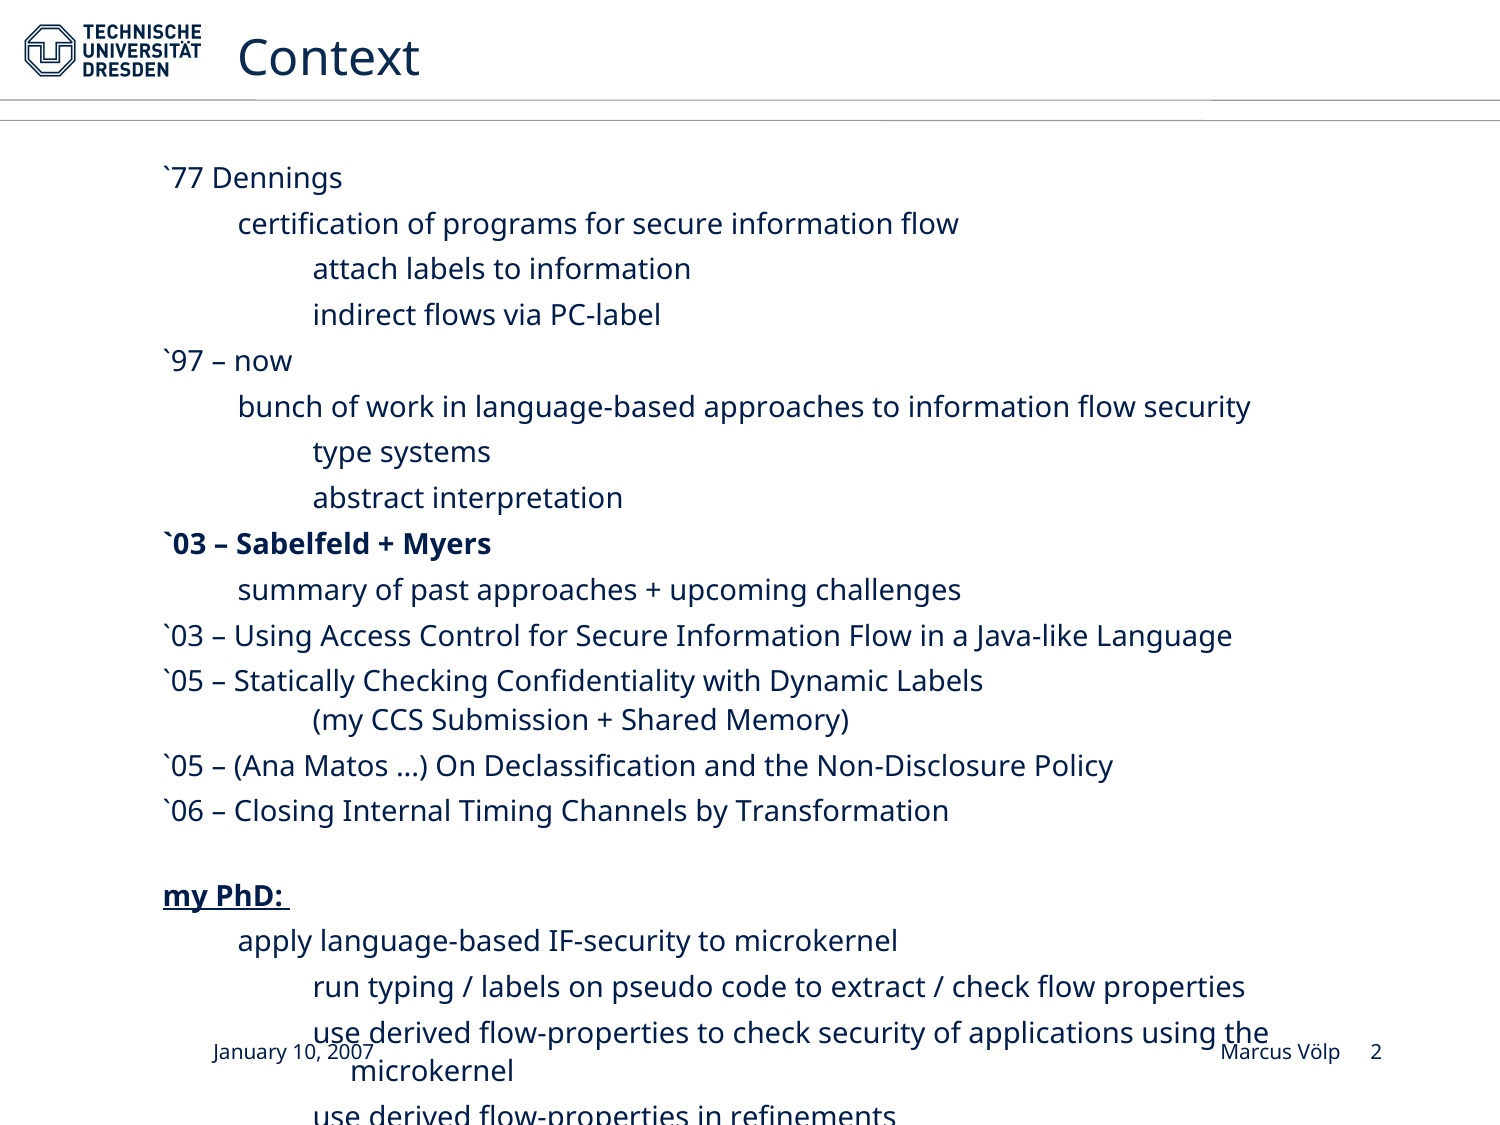

# Context
`77 Dennings
certification of programs for secure information flow
attach labels to information
indirect flows via PC-label
`97 – now
bunch of work in language-based approaches to information flow security
type systems
abstract interpretation
`03 – Sabelfeld + Myers
summary of past approaches + upcoming challenges
`03 – Using Access Control for Secure Information Flow in a Java-like Language
`05 – Statically Checking Confidentiality with Dynamic Labels
		(my CCS Submission + Shared Memory)
`05 – (Ana Matos ...) On Declassification and the Non-Disclosure Policy
`06 – Closing Internal Timing Channels by Transformation
my PhD:
apply language-based IF-security to microkernel
run typing / labels on pseudo code to extract / check flow properties
use derived flow-properties to check security of applications using the microkernel
use derived flow-properties in refinements
	(check IF properties all the way down to the implementation)